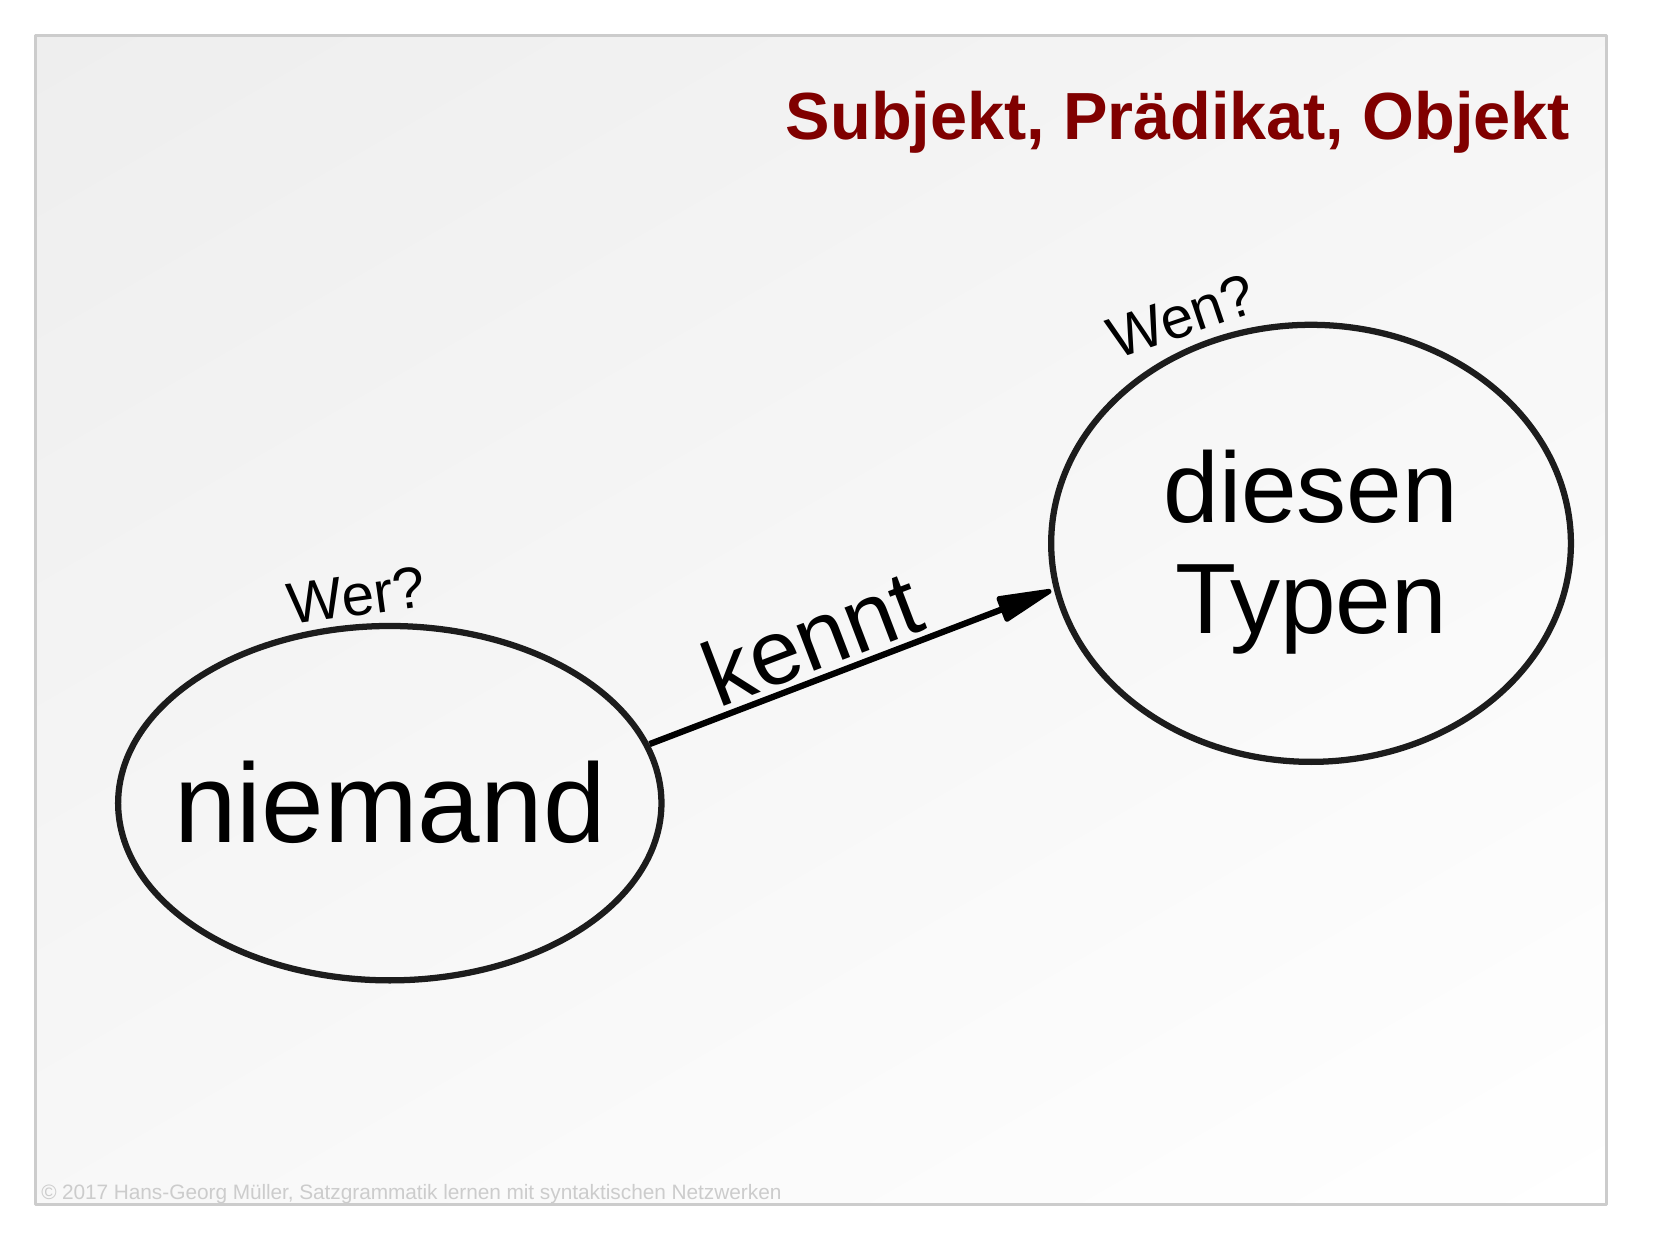

# Subjekt, Prädikat, Objekt
Wen?
diesen
Typen
Wer?
kennt
niemand